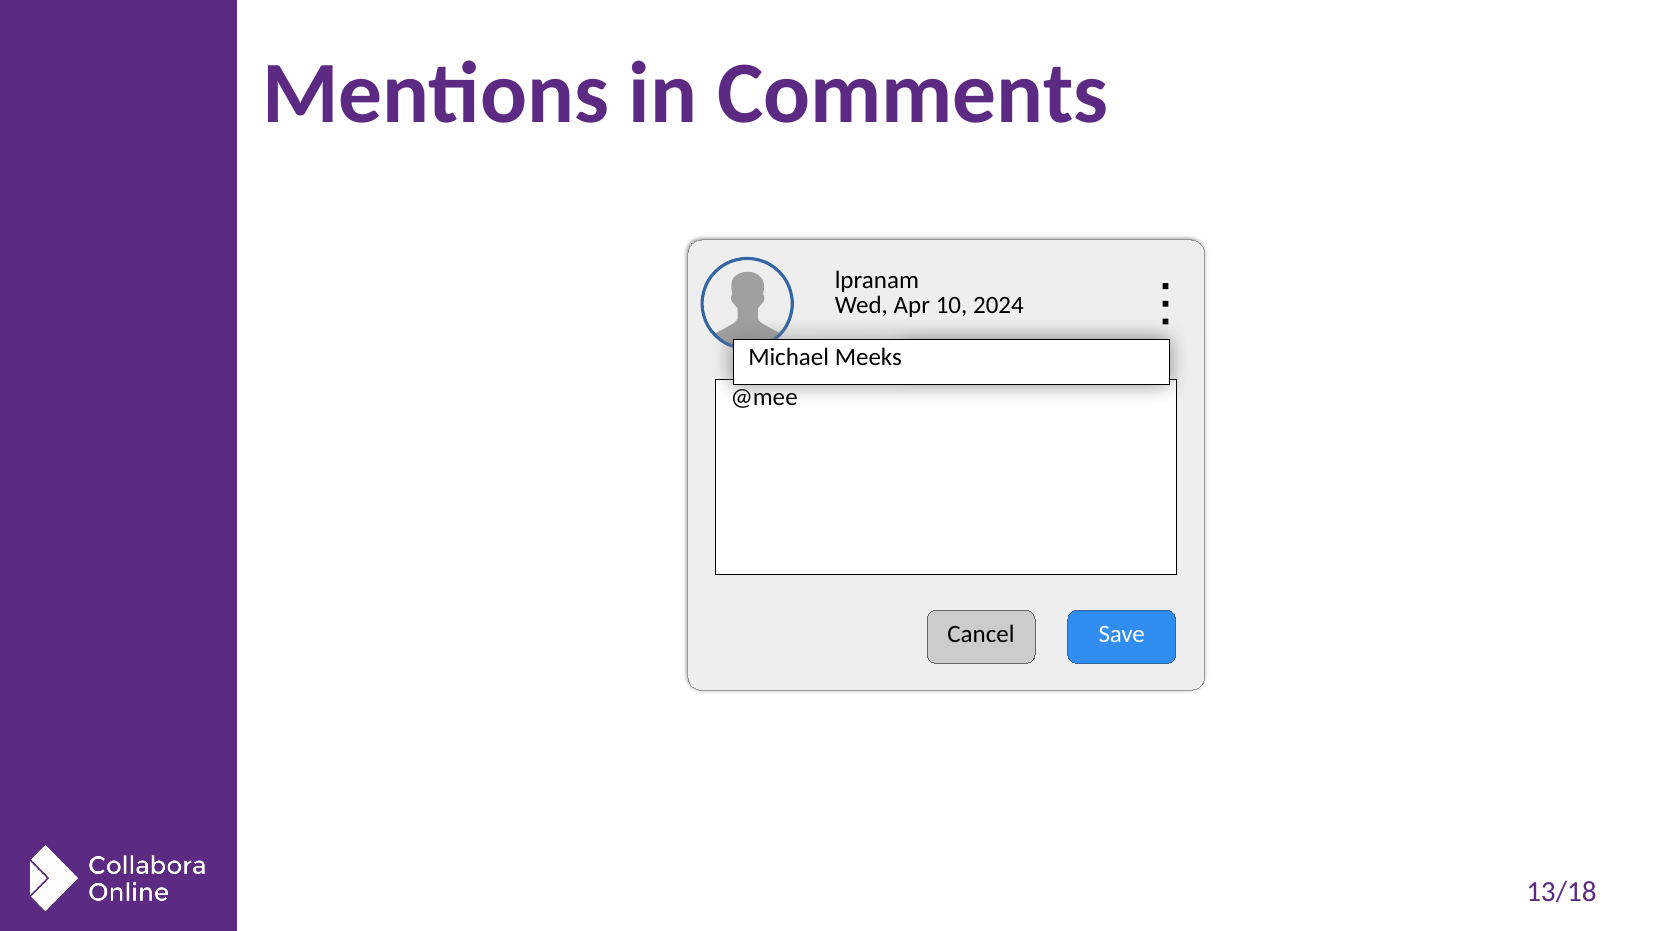

# Mentions in Comments
lpranam
Wed, Apr 10, 2024
Michael Meeks
@mee
Cancel
Save
13